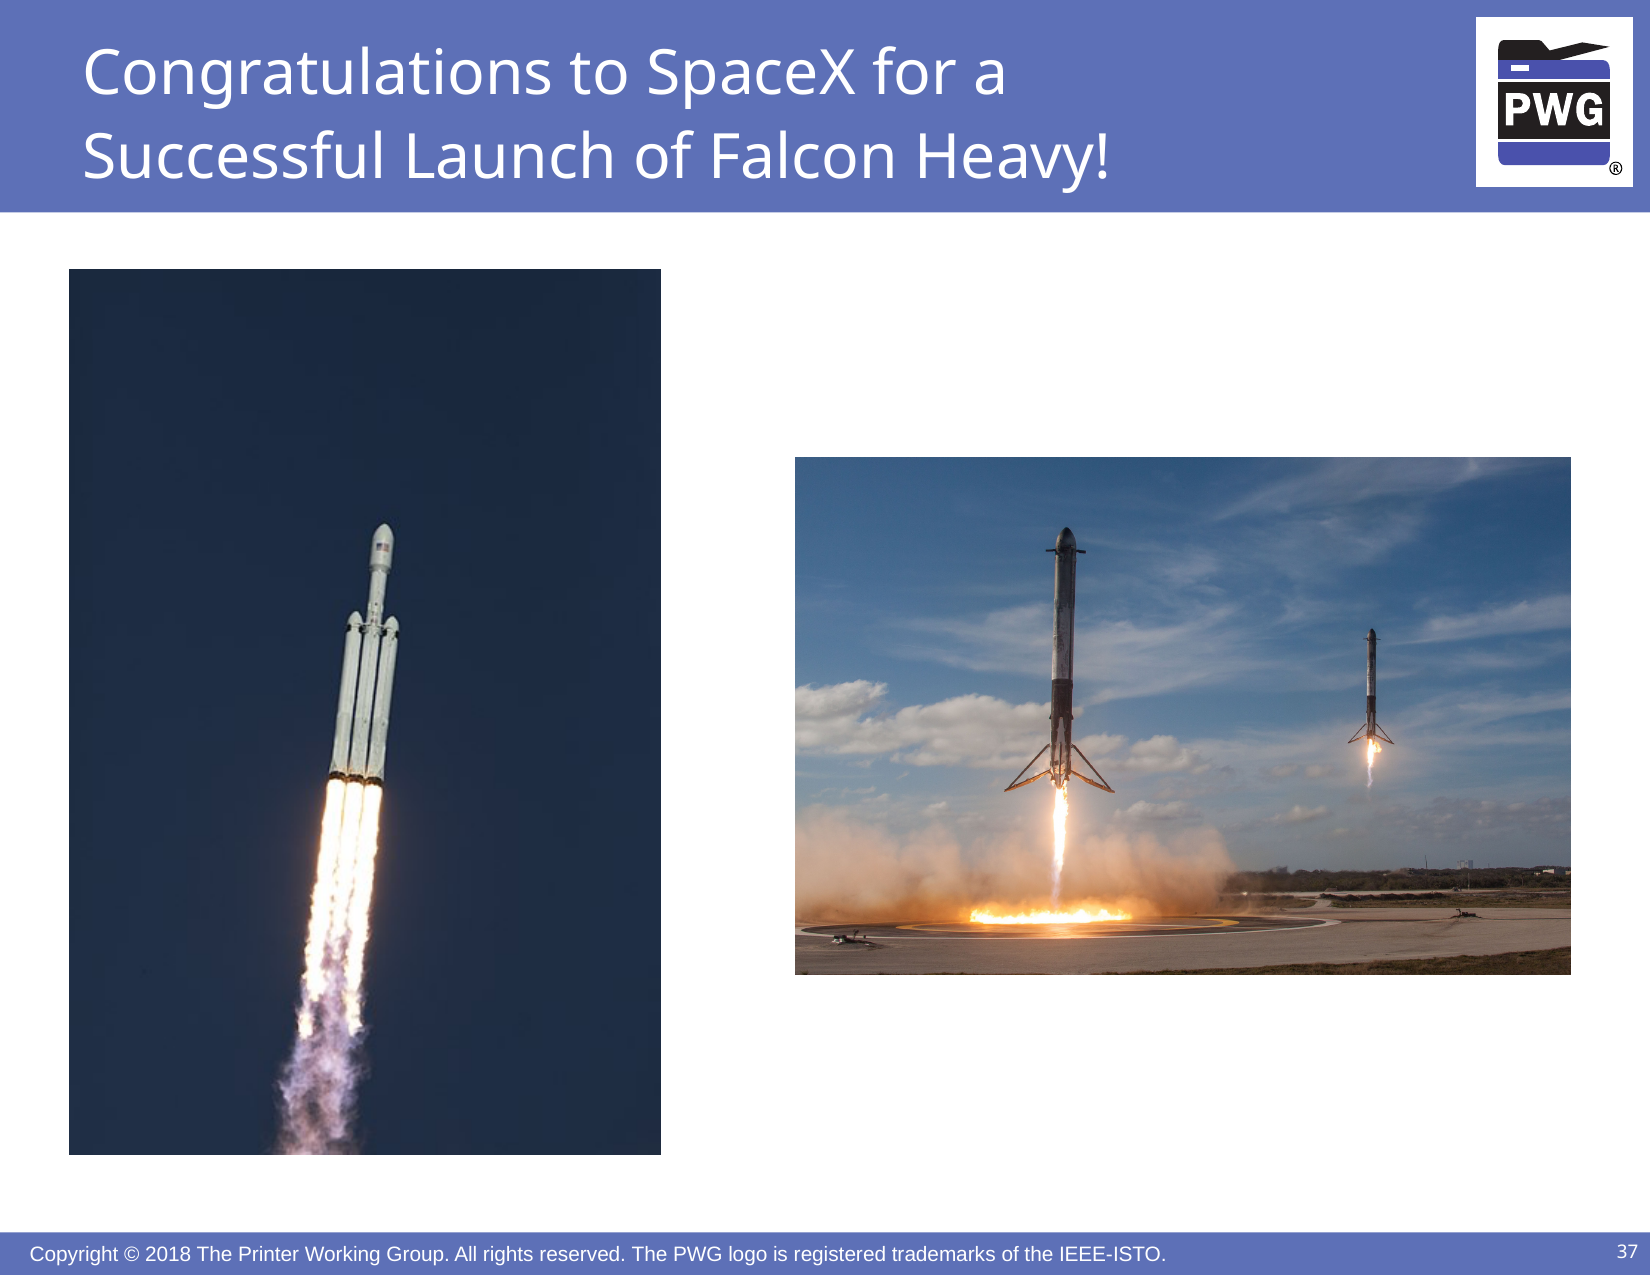

# Congratulations to SpaceX for a Successful Launch of Falcon Heavy!